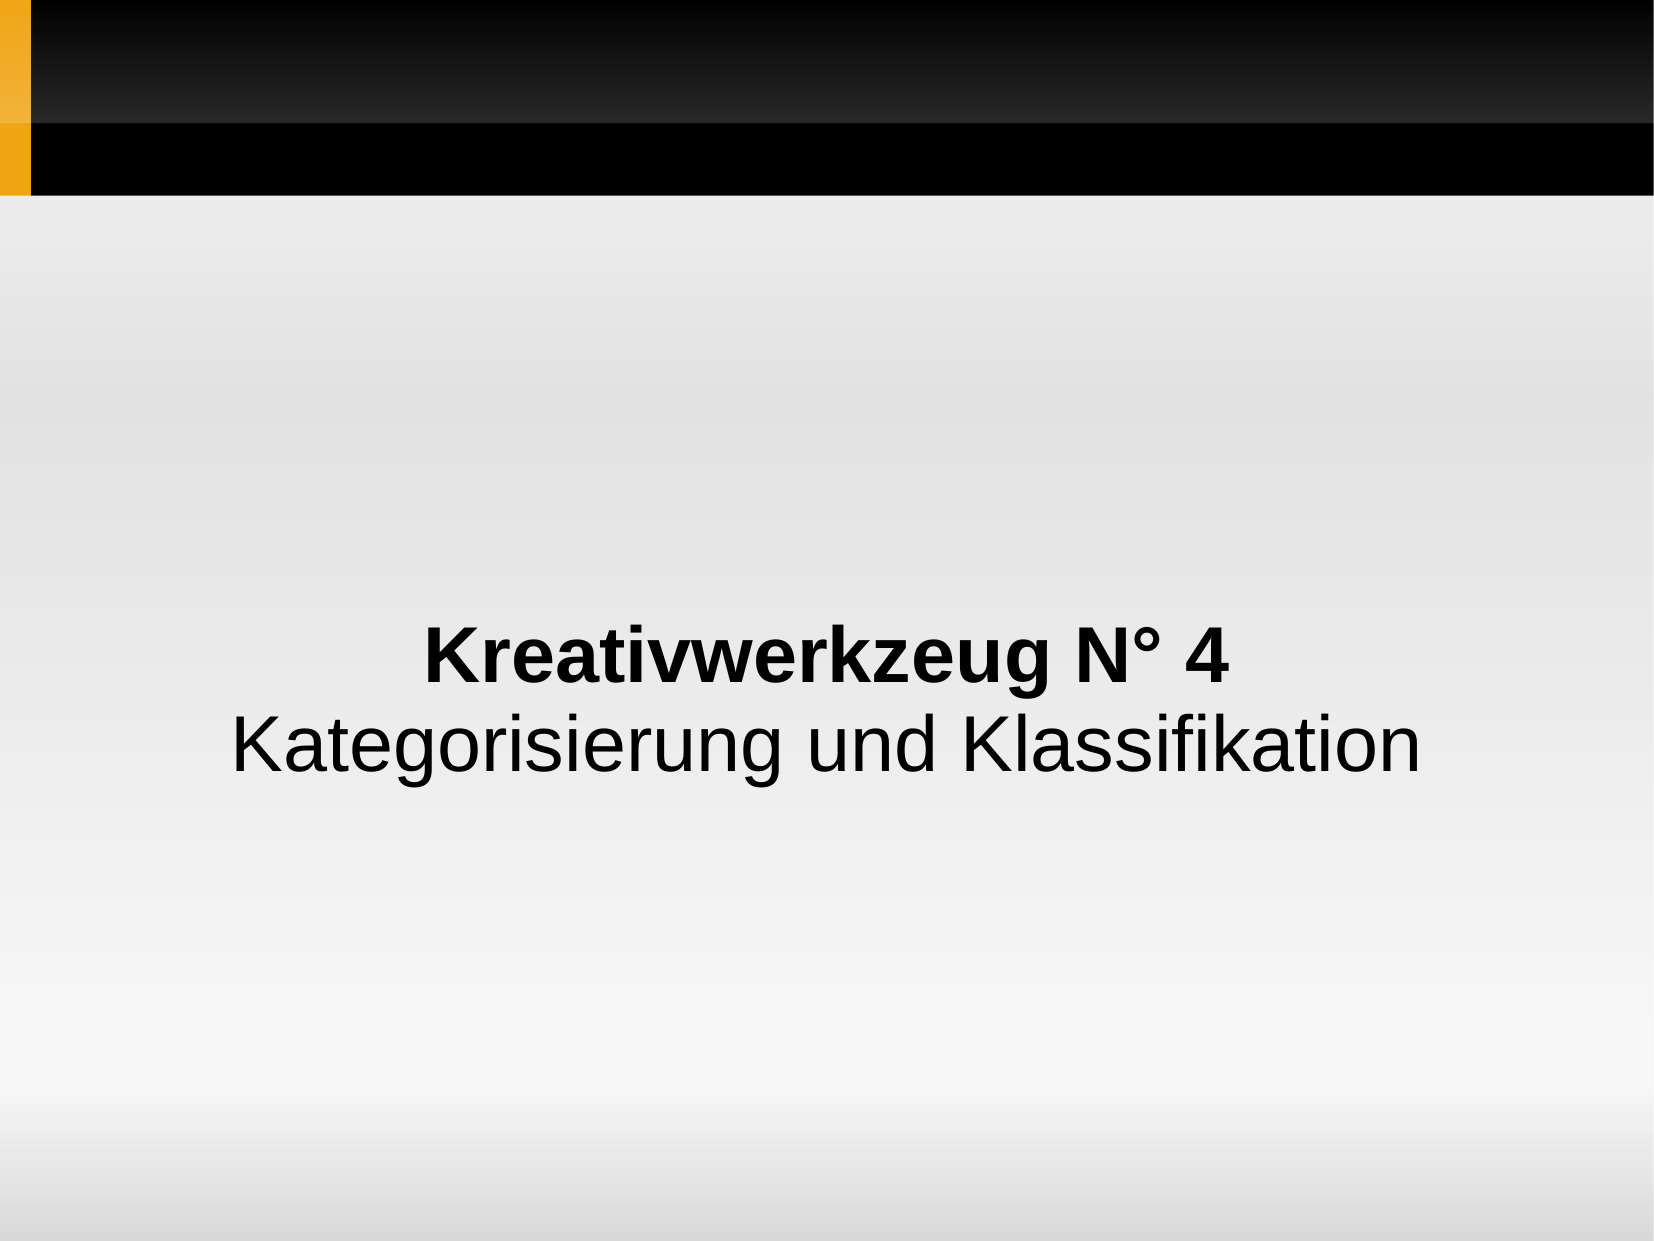

# Kreativwerkzeug N° 4
Kategorisierung und Klassifikation